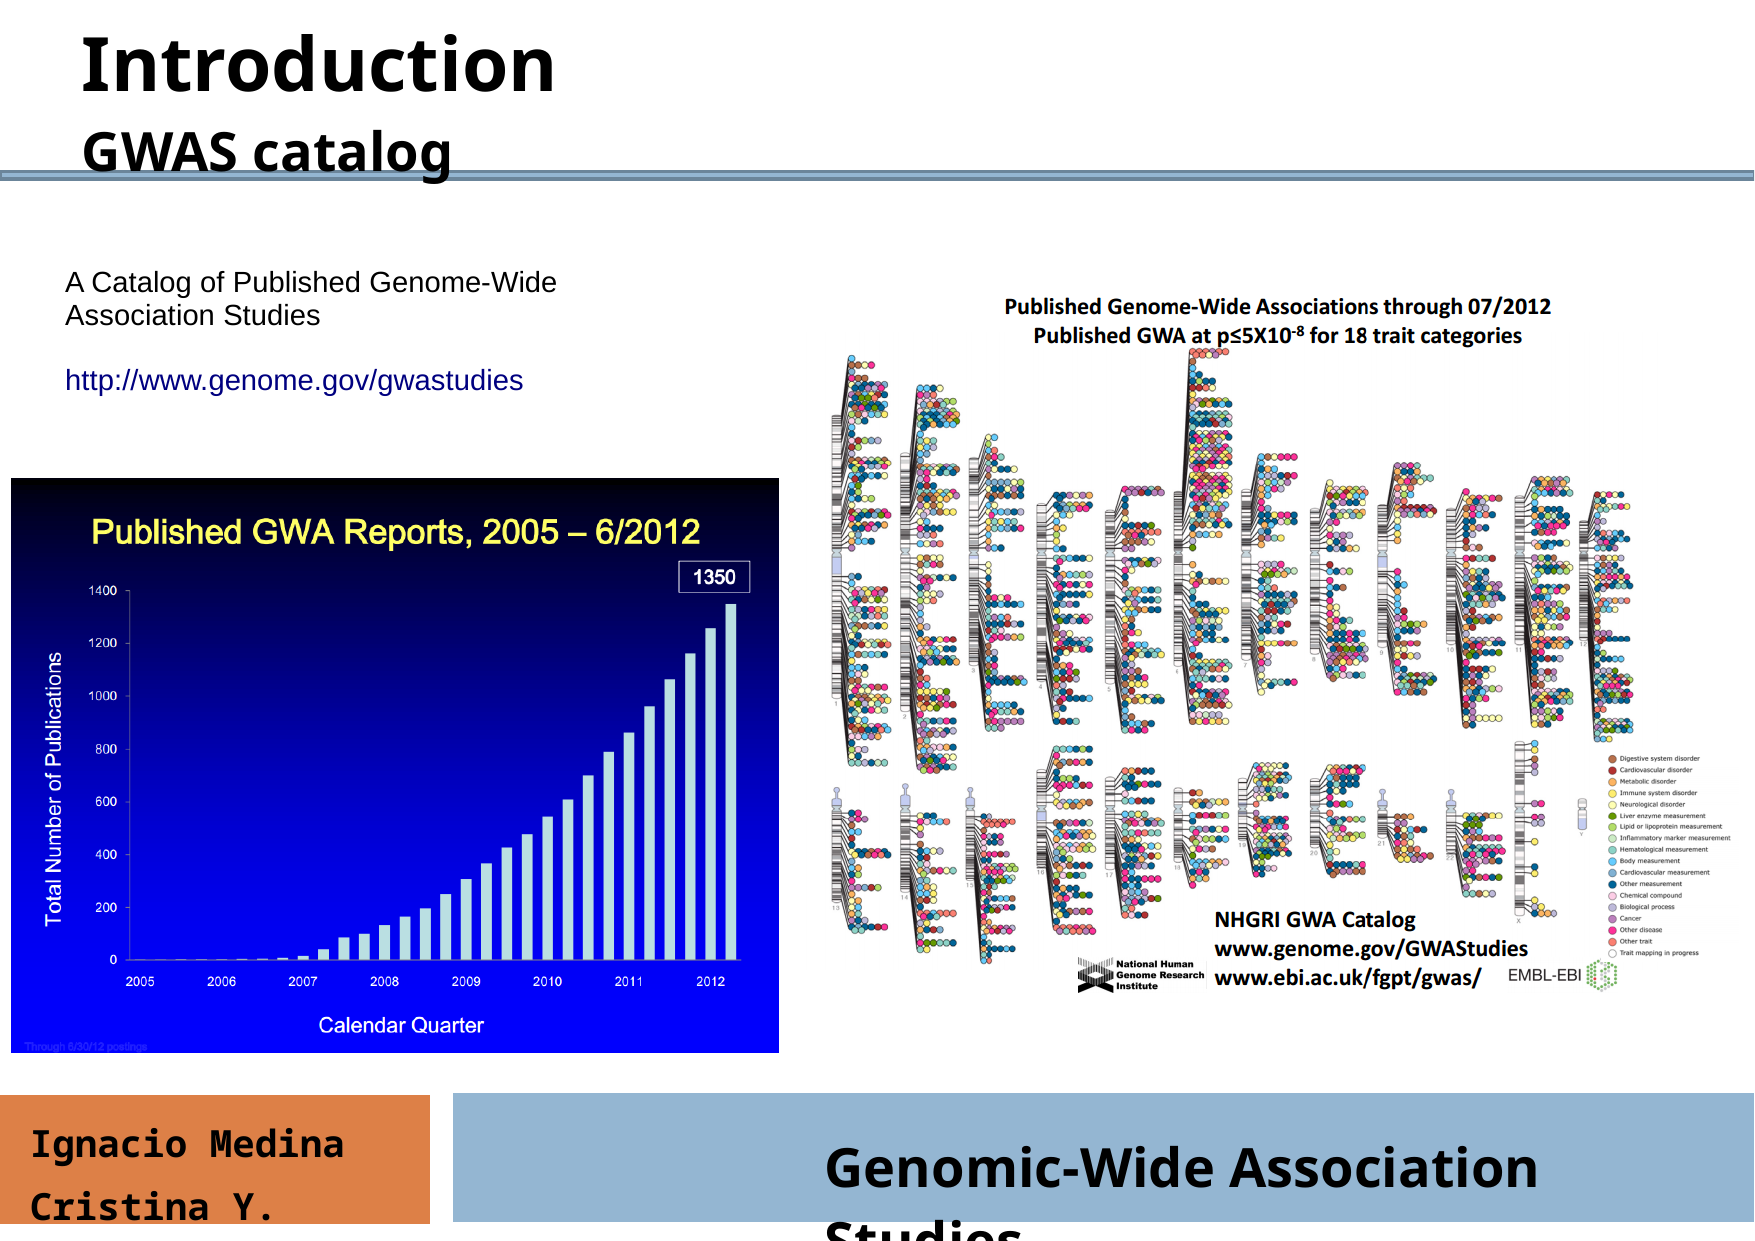

Introduction
GWAS catalog
A Catalog of Published Genome-Wide Association Studies
http://www.genome.gov/gwastudies
Ignacio Medina
Cristina Y. González
Genomic-Wide Association Studies